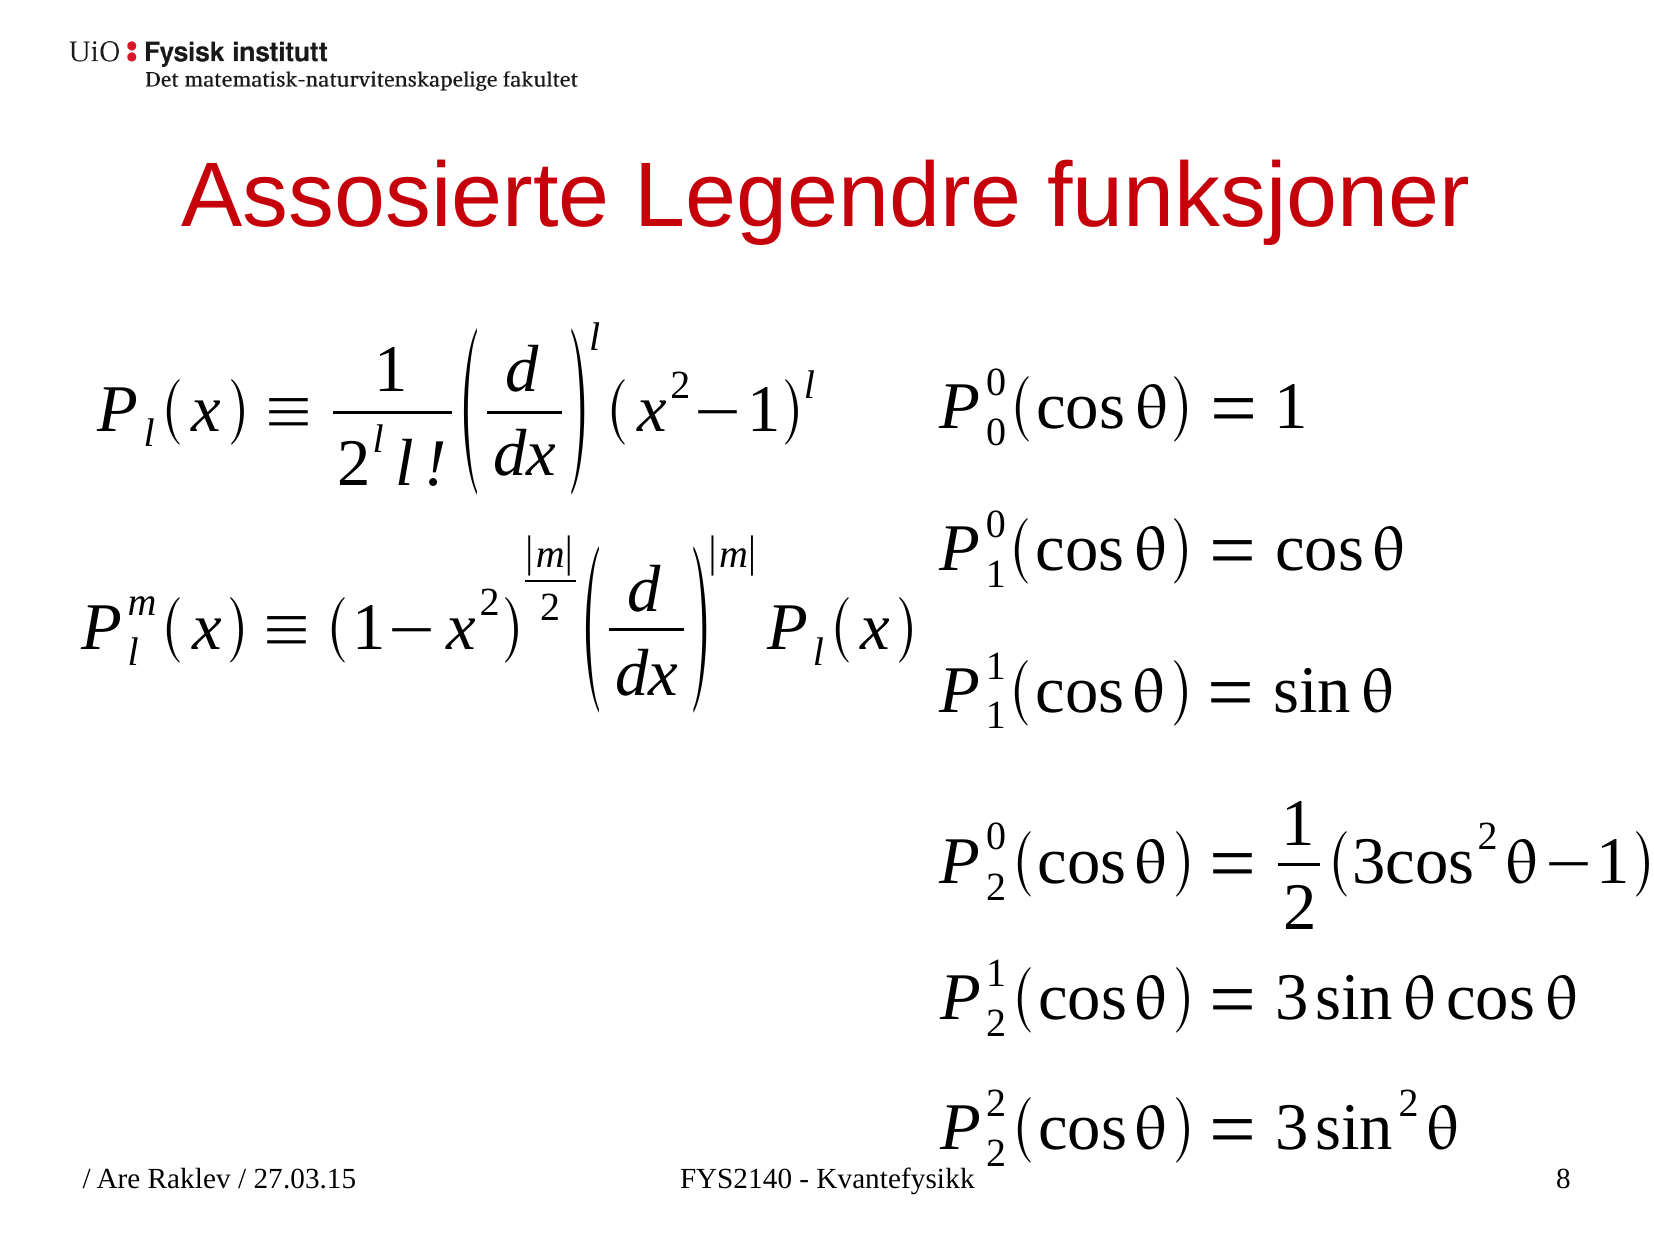

# Assosierte Legendre funksjoner
/ Are Raklev / 27.03.15
FYS2140 - Kvantefysikk
8